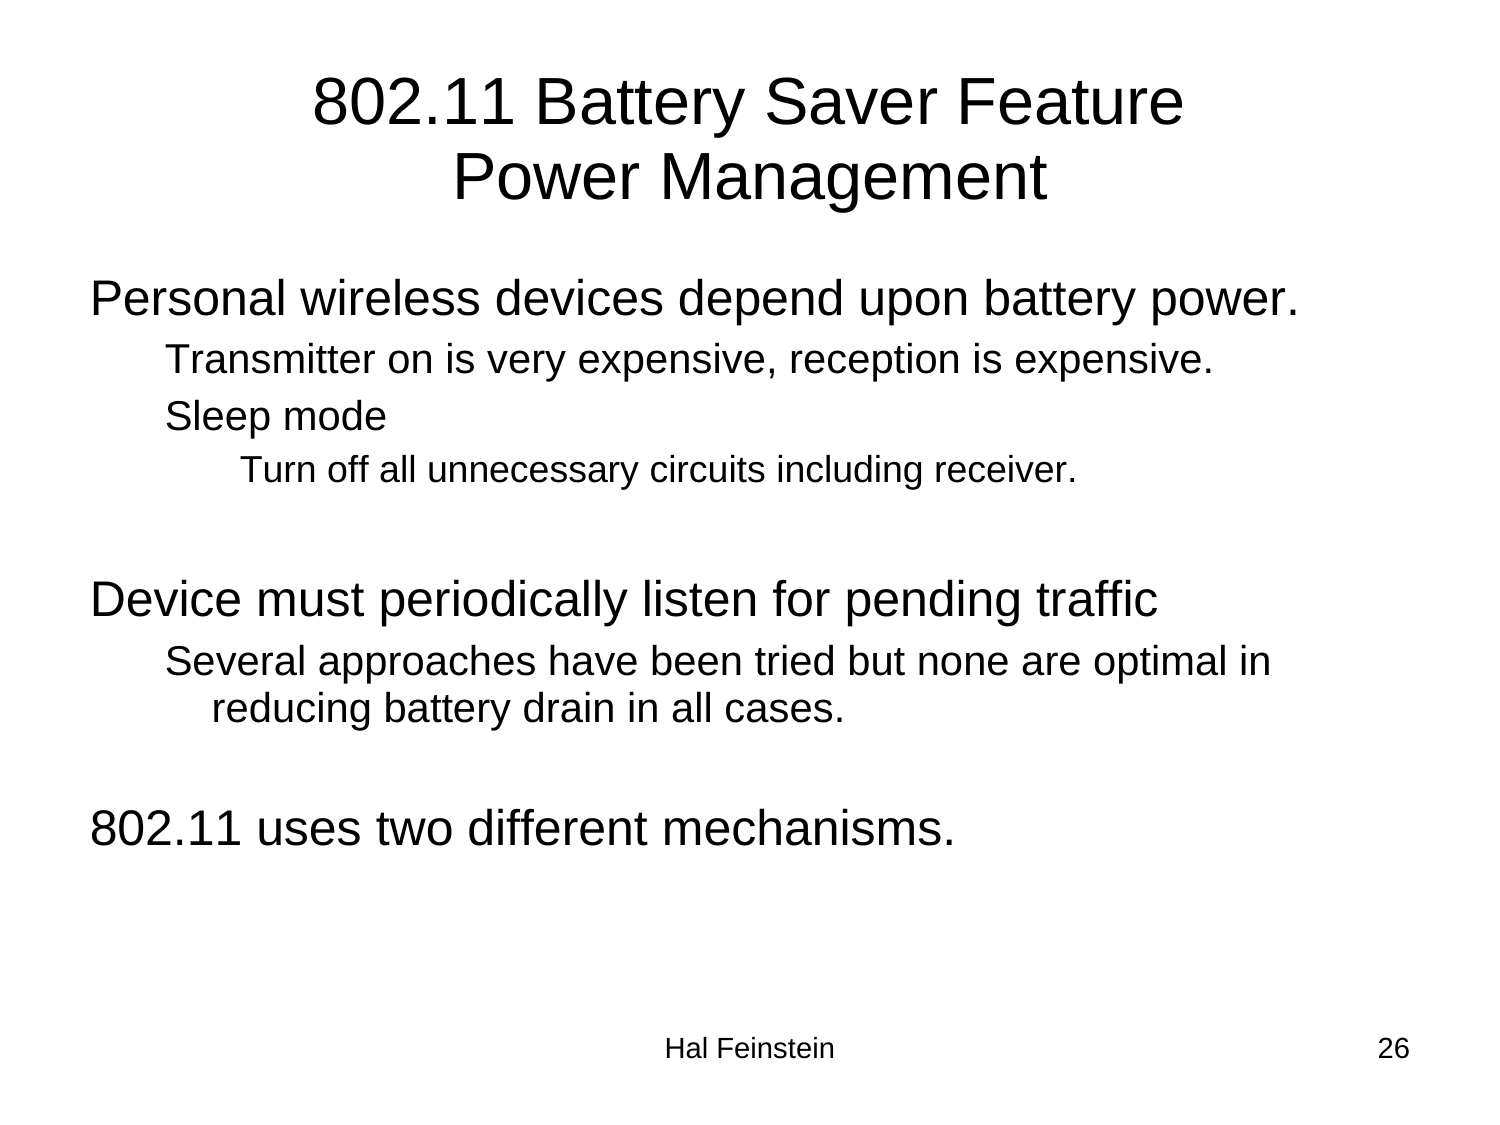

# 802.11 Battery Saver Feature Power Management
Personal wireless devices depend upon battery power.
Transmitter on is very expensive, reception is expensive.
Sleep mode
Turn off all unnecessary circuits including receiver.
Device must periodically listen for pending traffic
Several approaches have been tried but none are optimal in reducing battery drain in all cases.
802.11 uses two different mechanisms.
Hal Feinstein
26